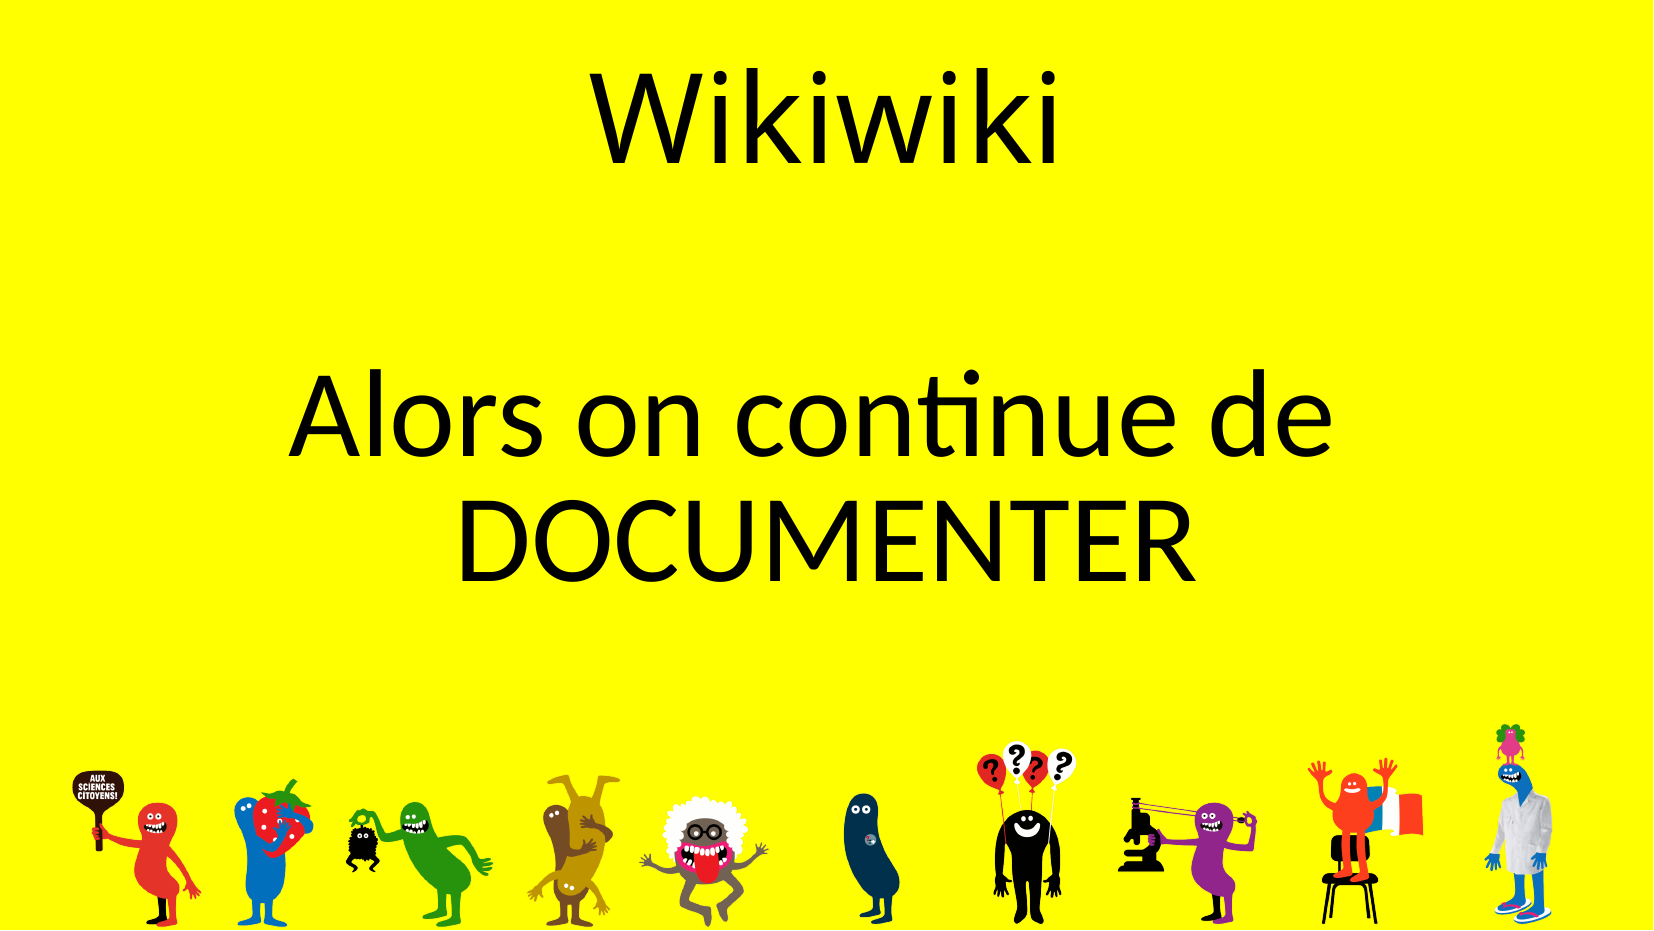

Wikiwiki
# Alors on continue de
DOCUMENTER